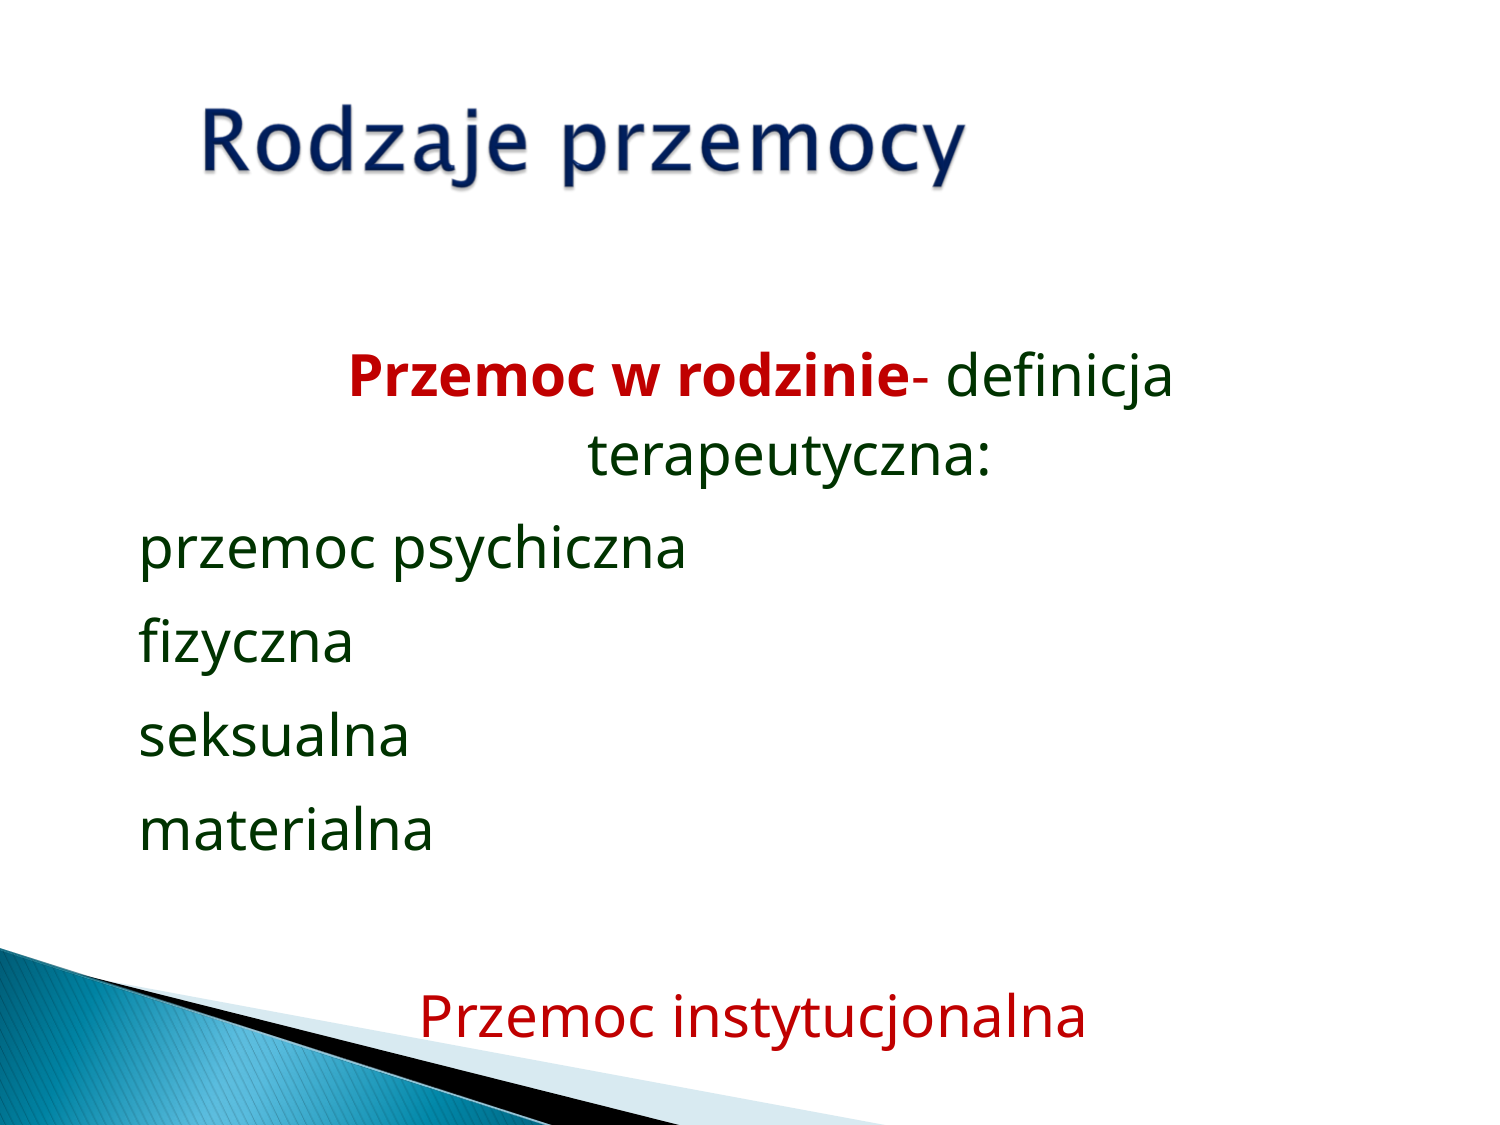

# Przemoc w rodzinie- definicja terapeutyczna:
przemoc psychiczna
fizyczna
seksualna
materialna
Przemoc instytucjonalna